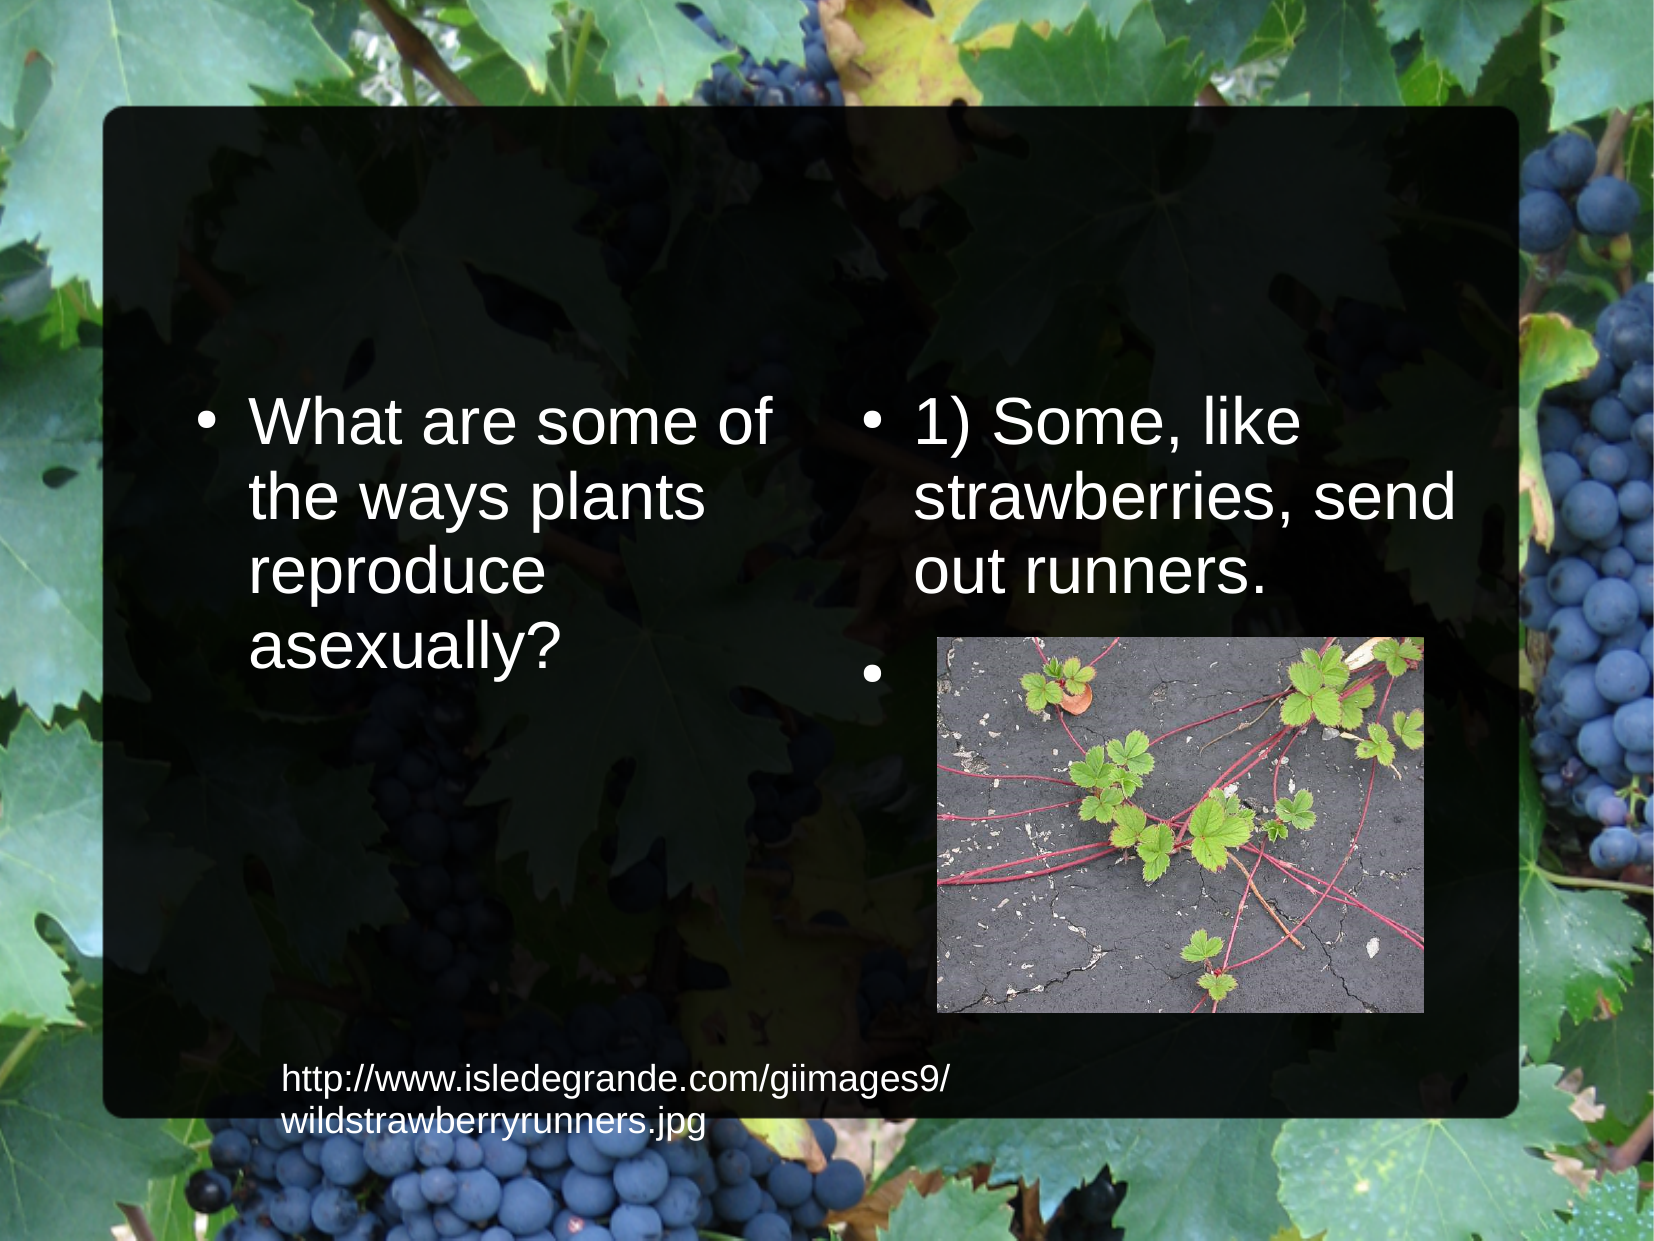

#
What are some of the ways plants reproduce asexually?
1) Some, like strawberries, send out runners.
http://www.isledegrande.com/giimages9/wildstrawberryrunners.jpg